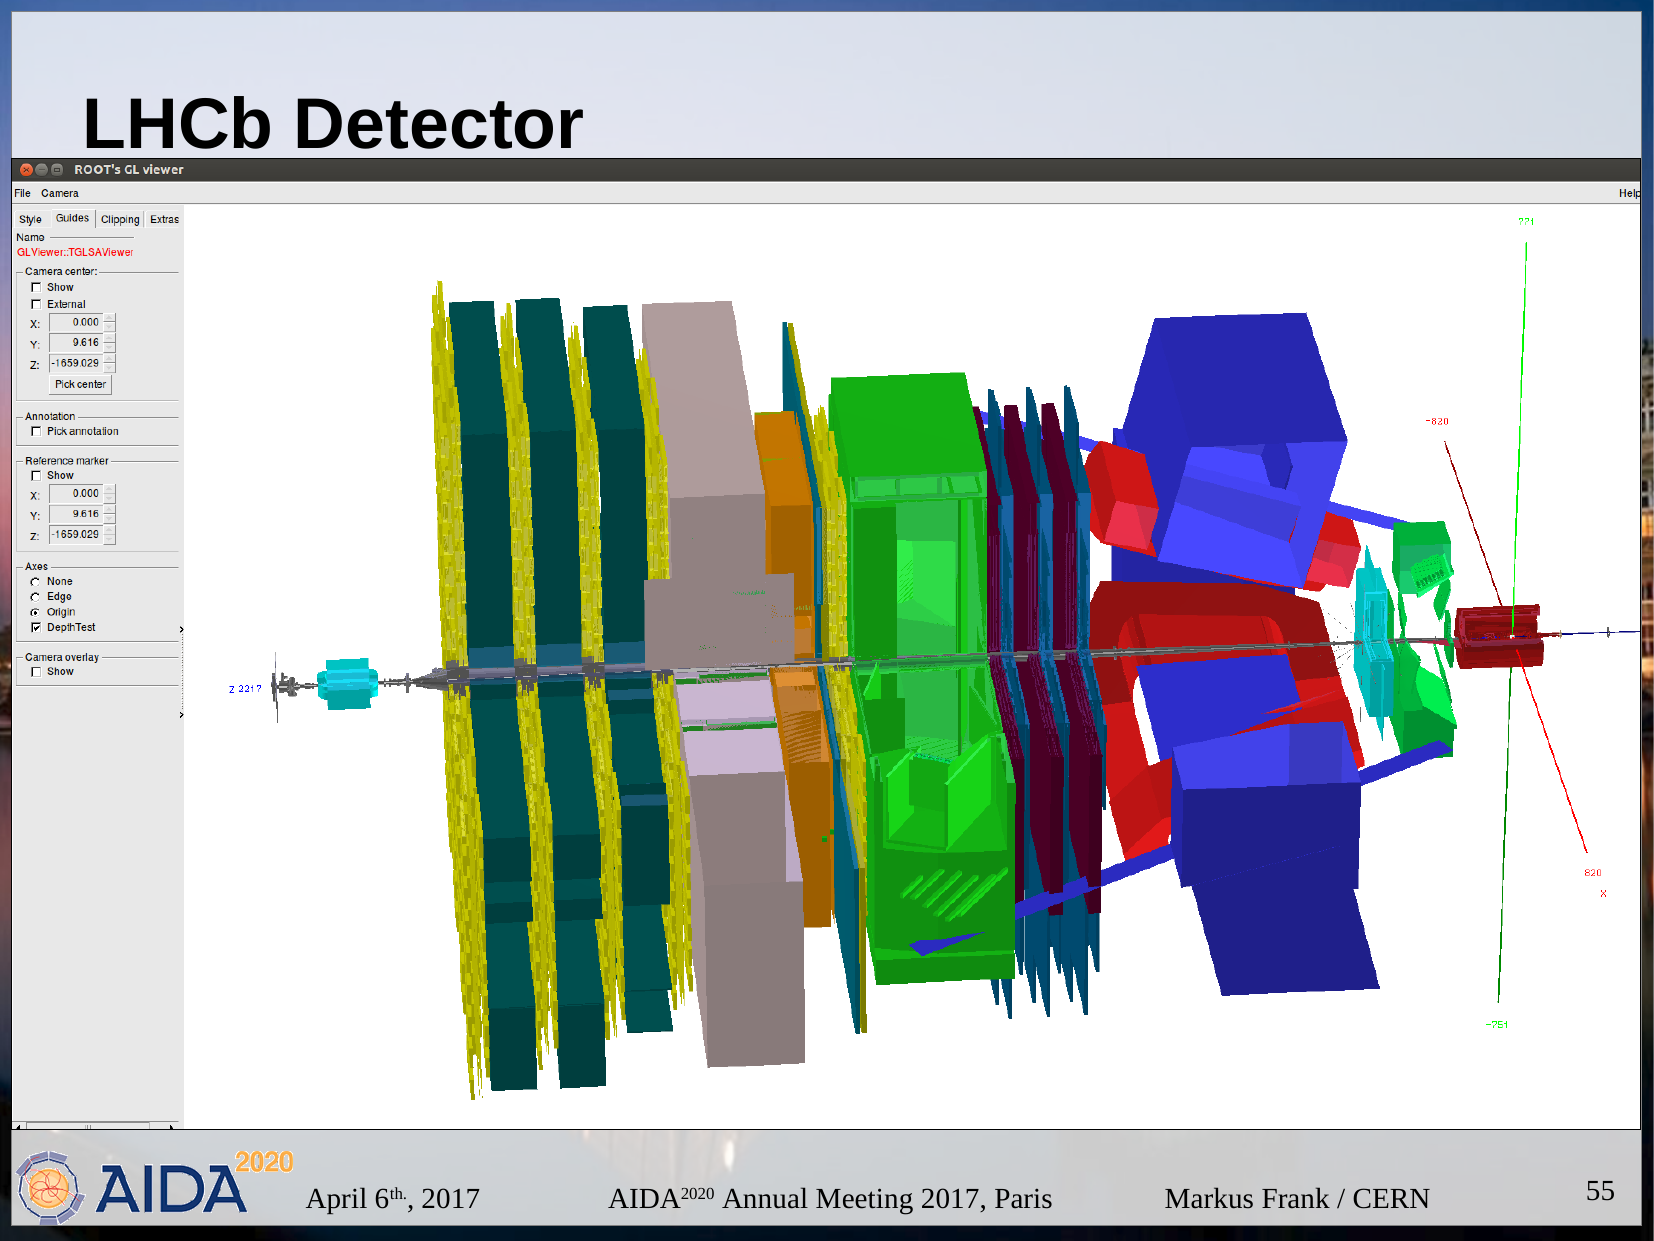

# LHCb Detector
55
February, 4th. 2014
CLIC Workshop at CERN, Markus Frank / CERN